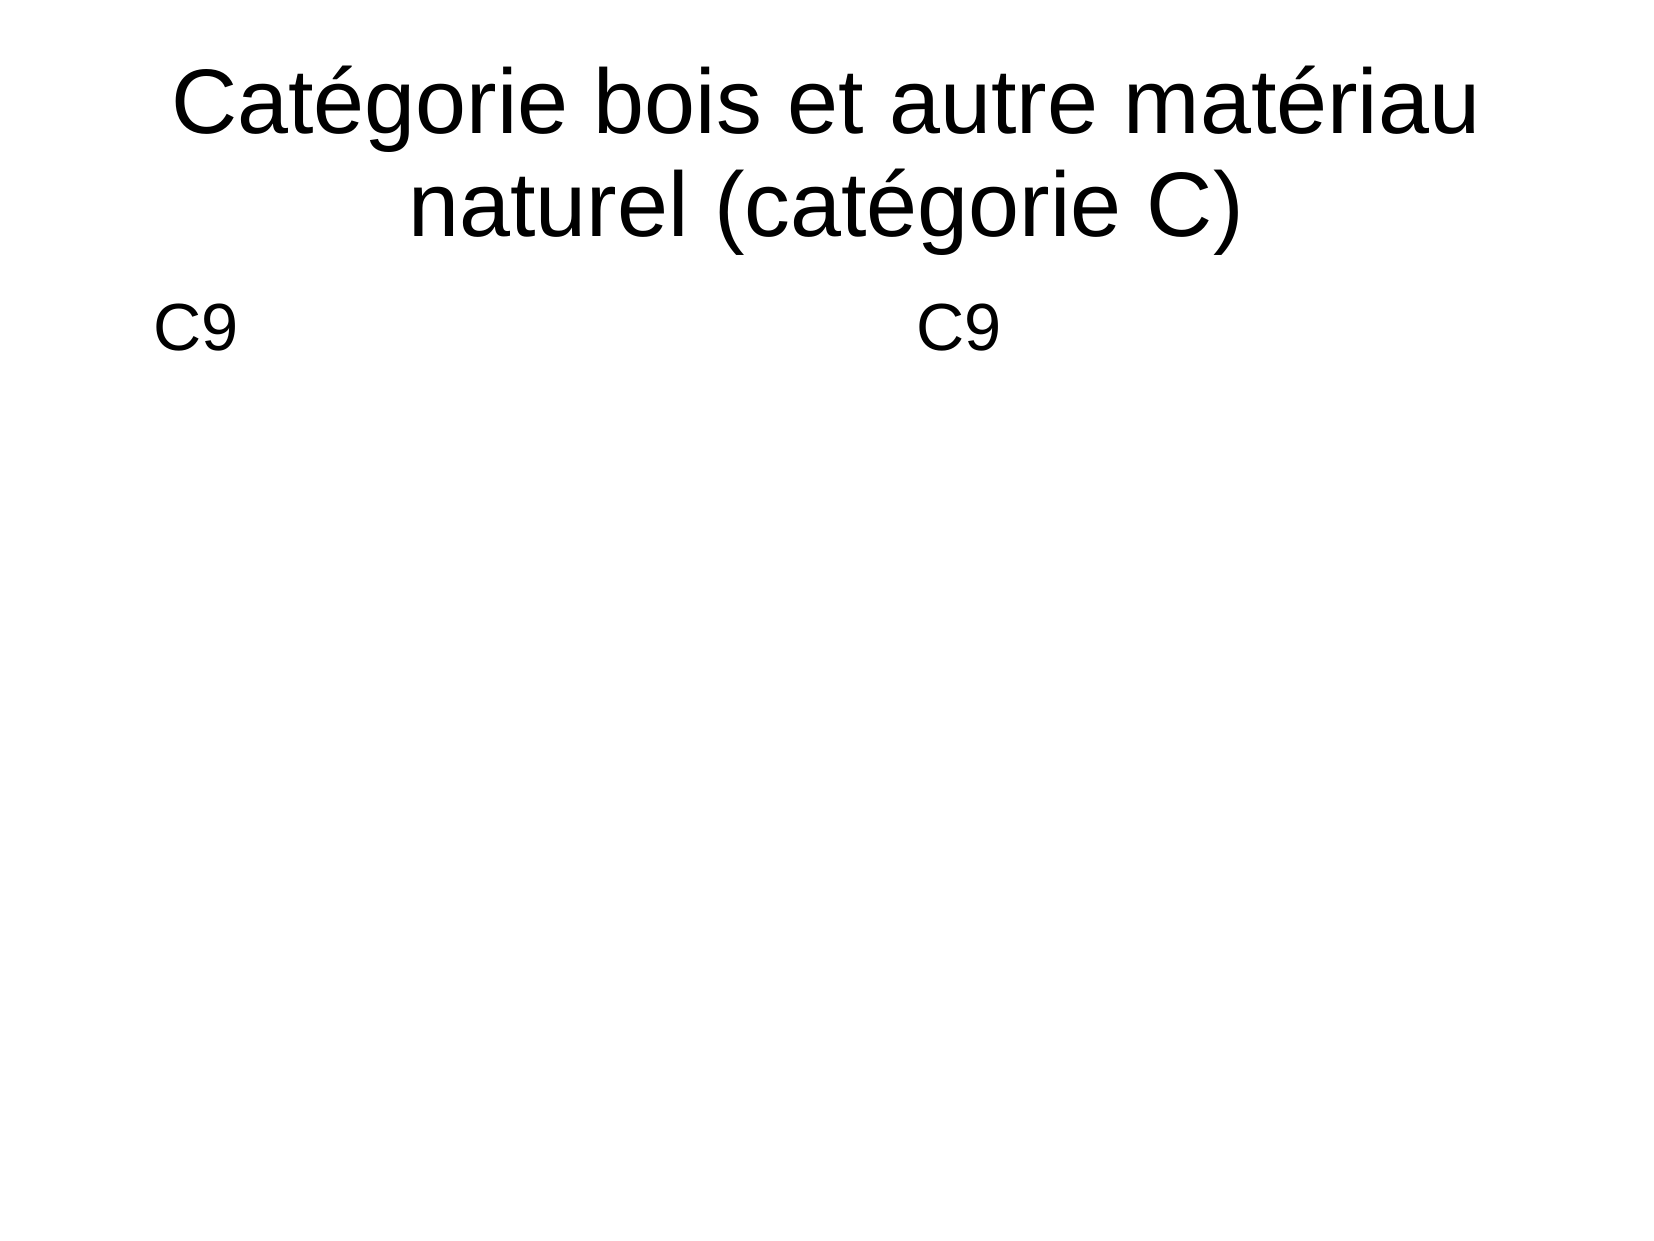

# Catégorie bois et autre matériau naturel (catégorie C)
C9
C9